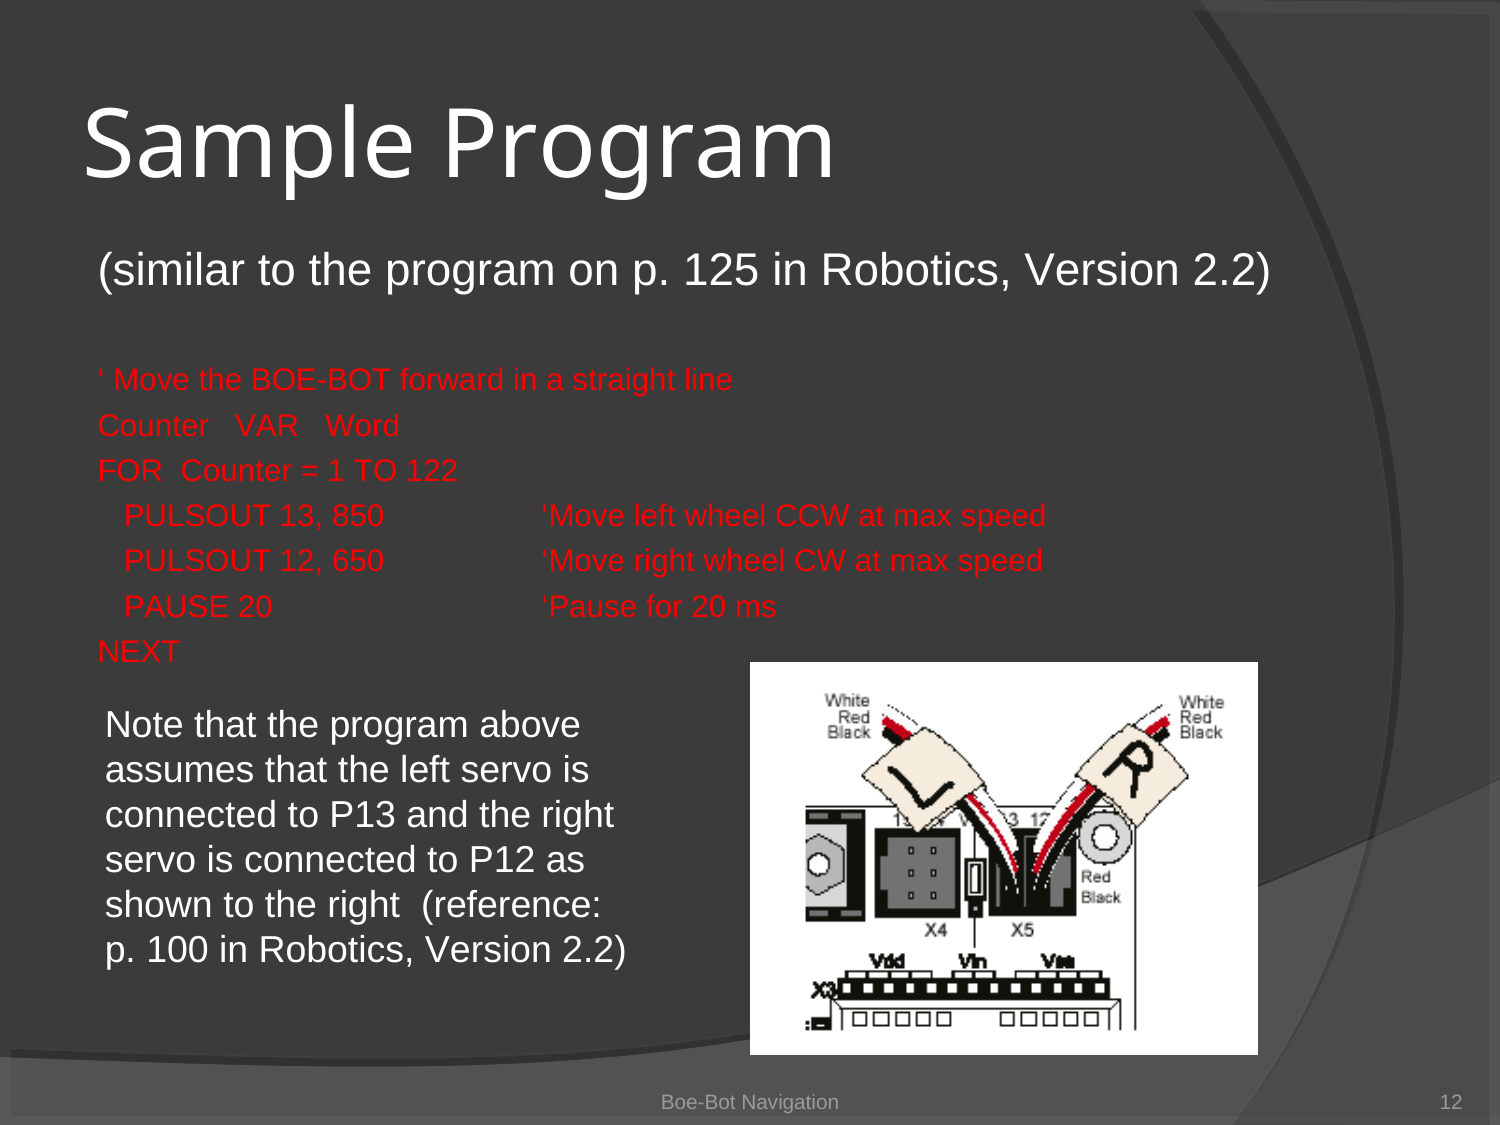

# Sample Program
(similar to the program on p. 125 in Robotics, Version 2.2)
‘ Move the BOE-BOT forward in a straight line
Counter VAR Word
FOR Counter = 1 TO 122
 PULSOUT 13, 850 	‘Move left wheel CCW at max speed
 PULSOUT 12, 650 	‘Move right wheel CW at max speed
 PAUSE 20 	‘Pause for 20 ms
NEXT
Note that the program above assumes that the left servo is connected to P13 and the right servo is connected to P12 as shown to the right (reference: p. 100 in Robotics, Version 2.2)
Boe-Bot Navigation